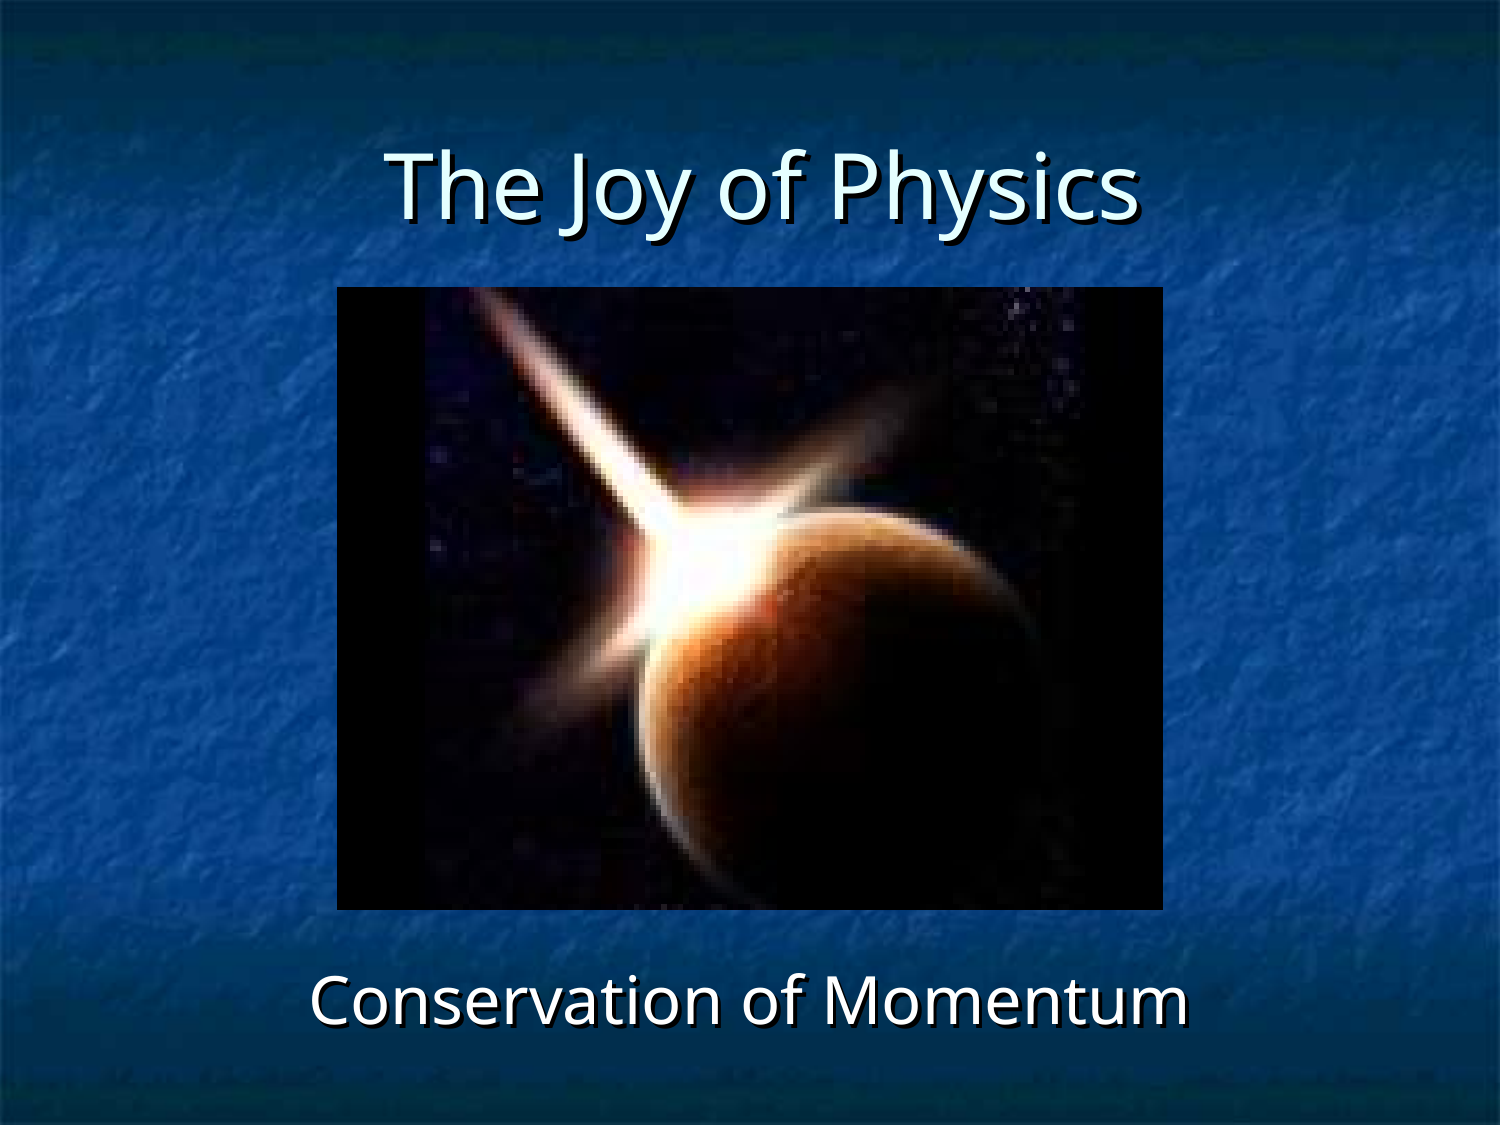

# The Joy of Physics
Conservation of Momentum